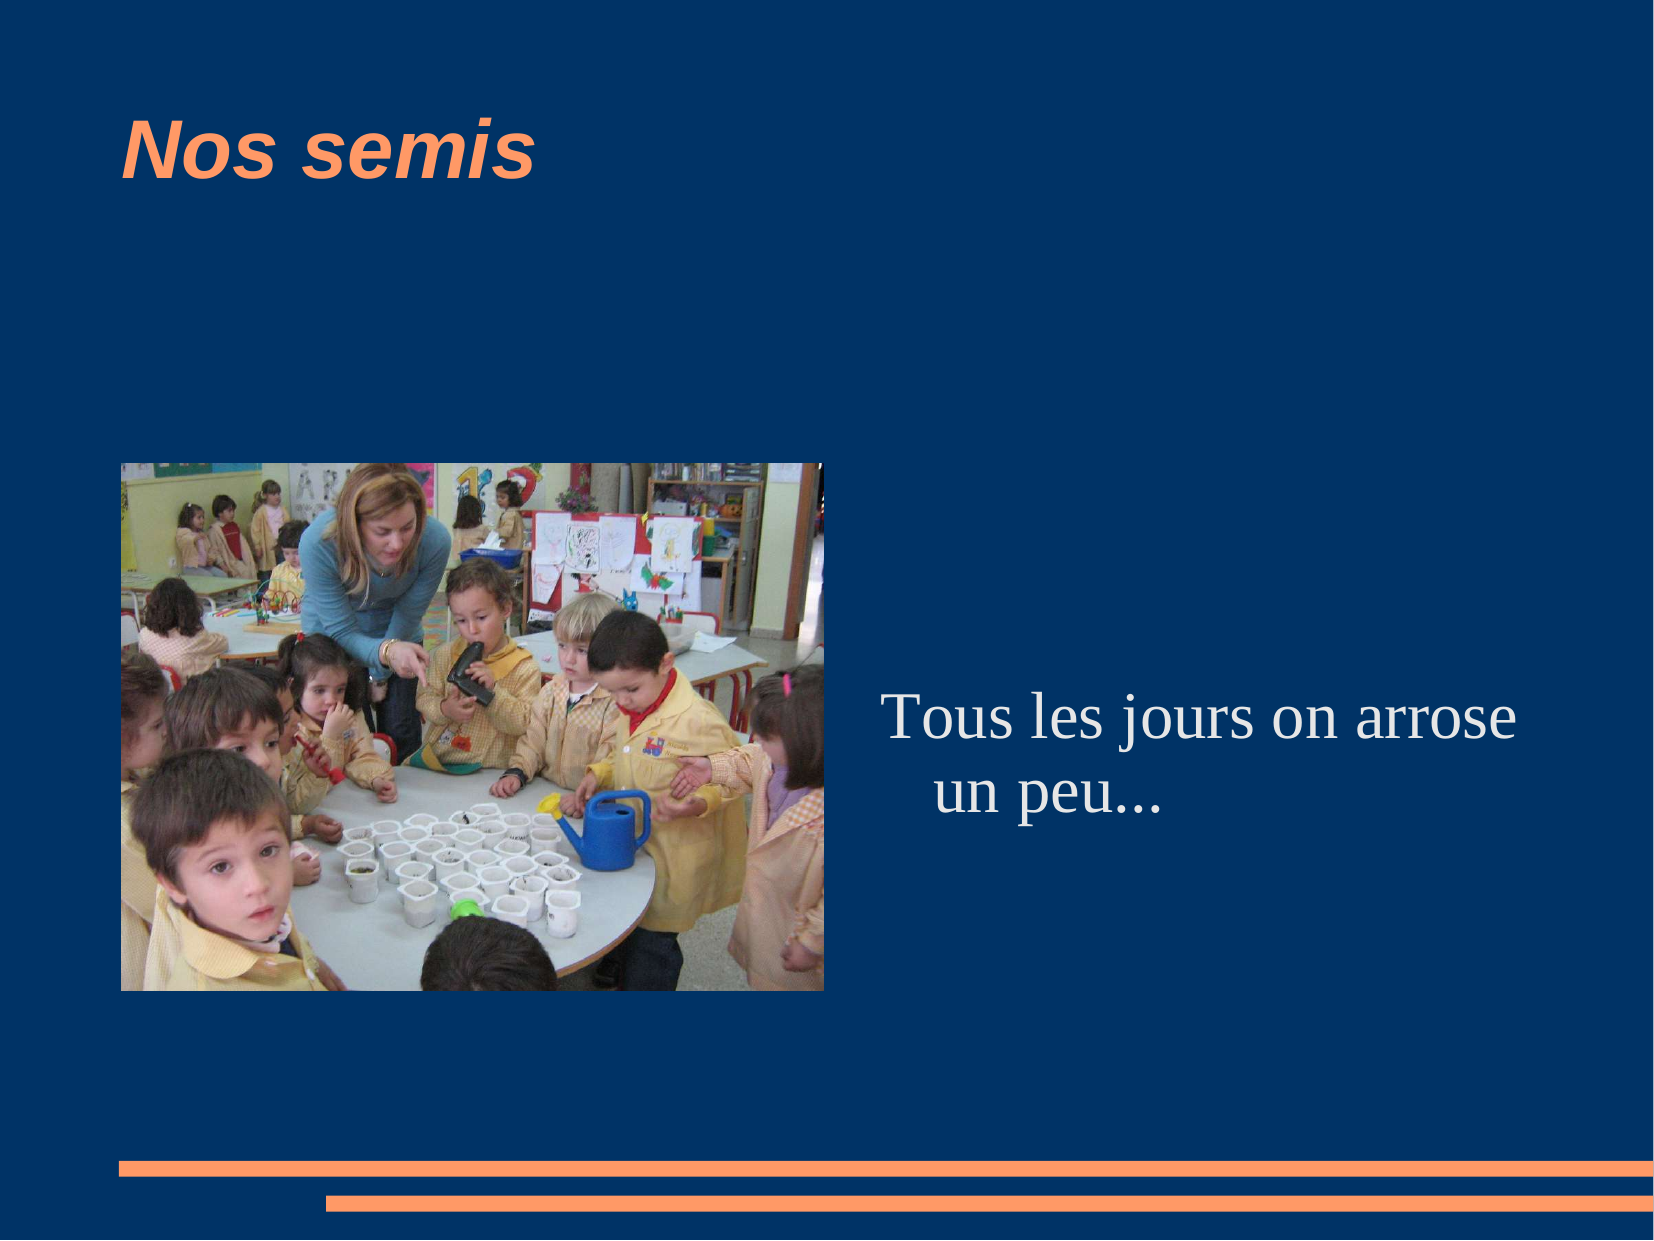

# Nos semis
Tous les jours on arrose un peu...